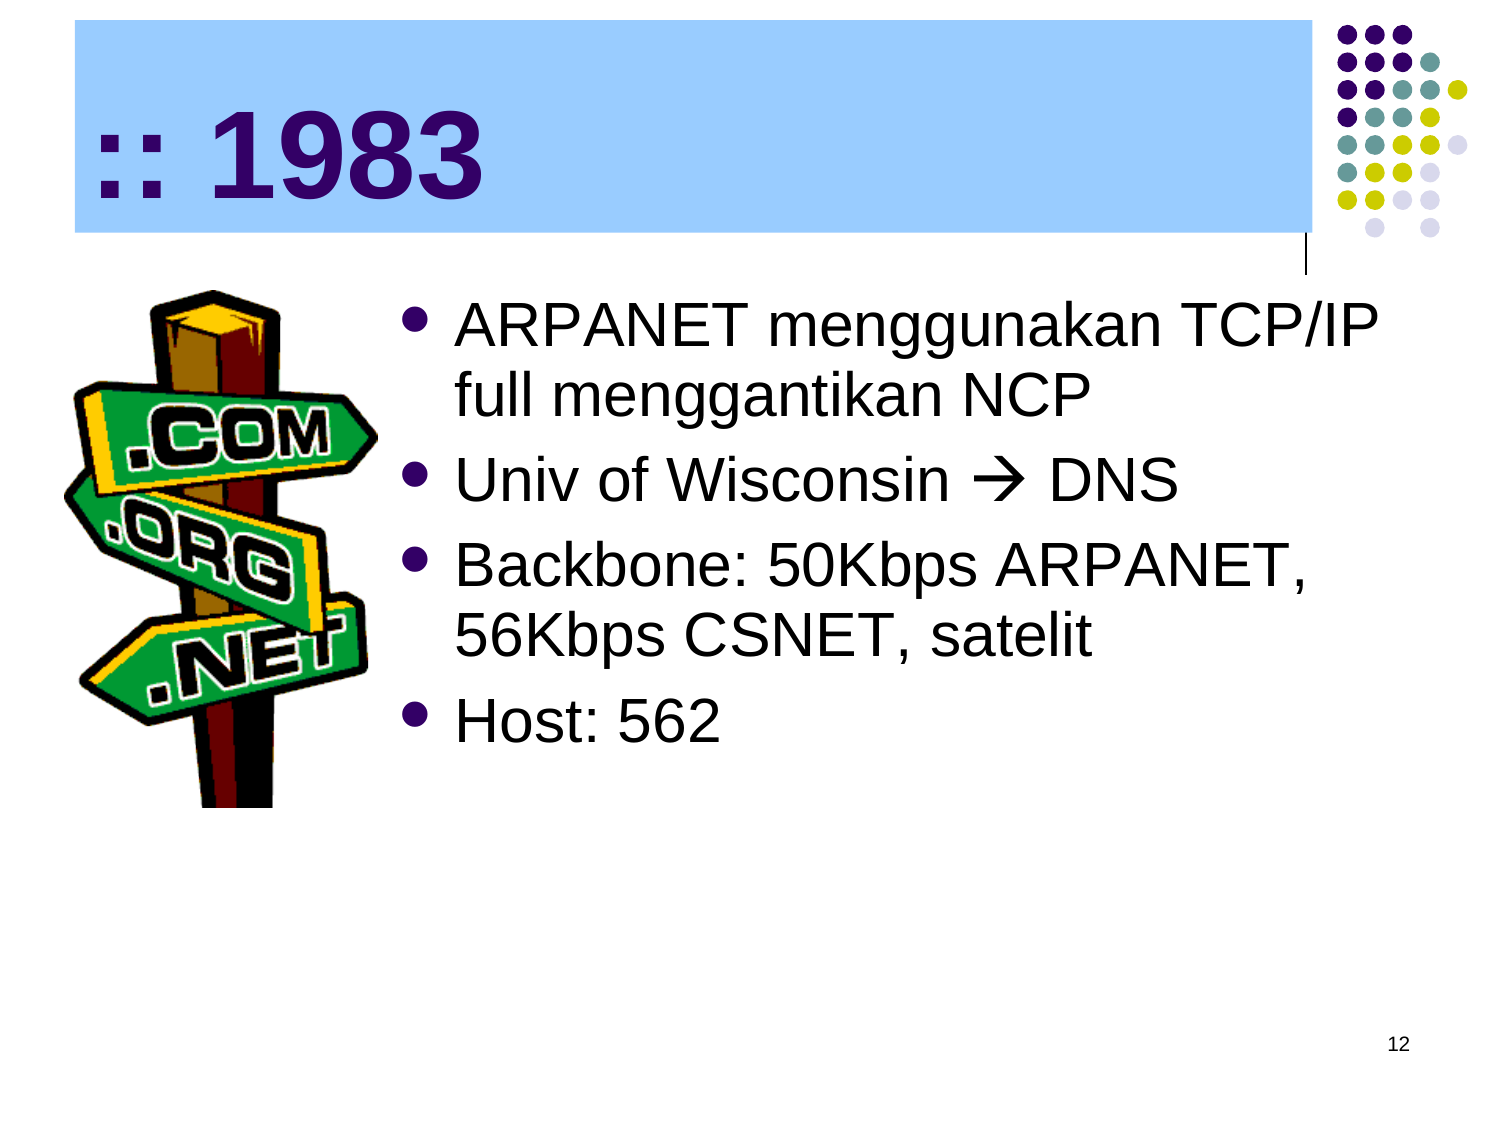

# :: 1983
ARPANET menggunakan TCP/IP full menggantikan NCP
Univ of Wisconsin  DNS
Backbone: 50Kbps ARPANET, 56Kbps CSNET, satelit
Host: 562
12